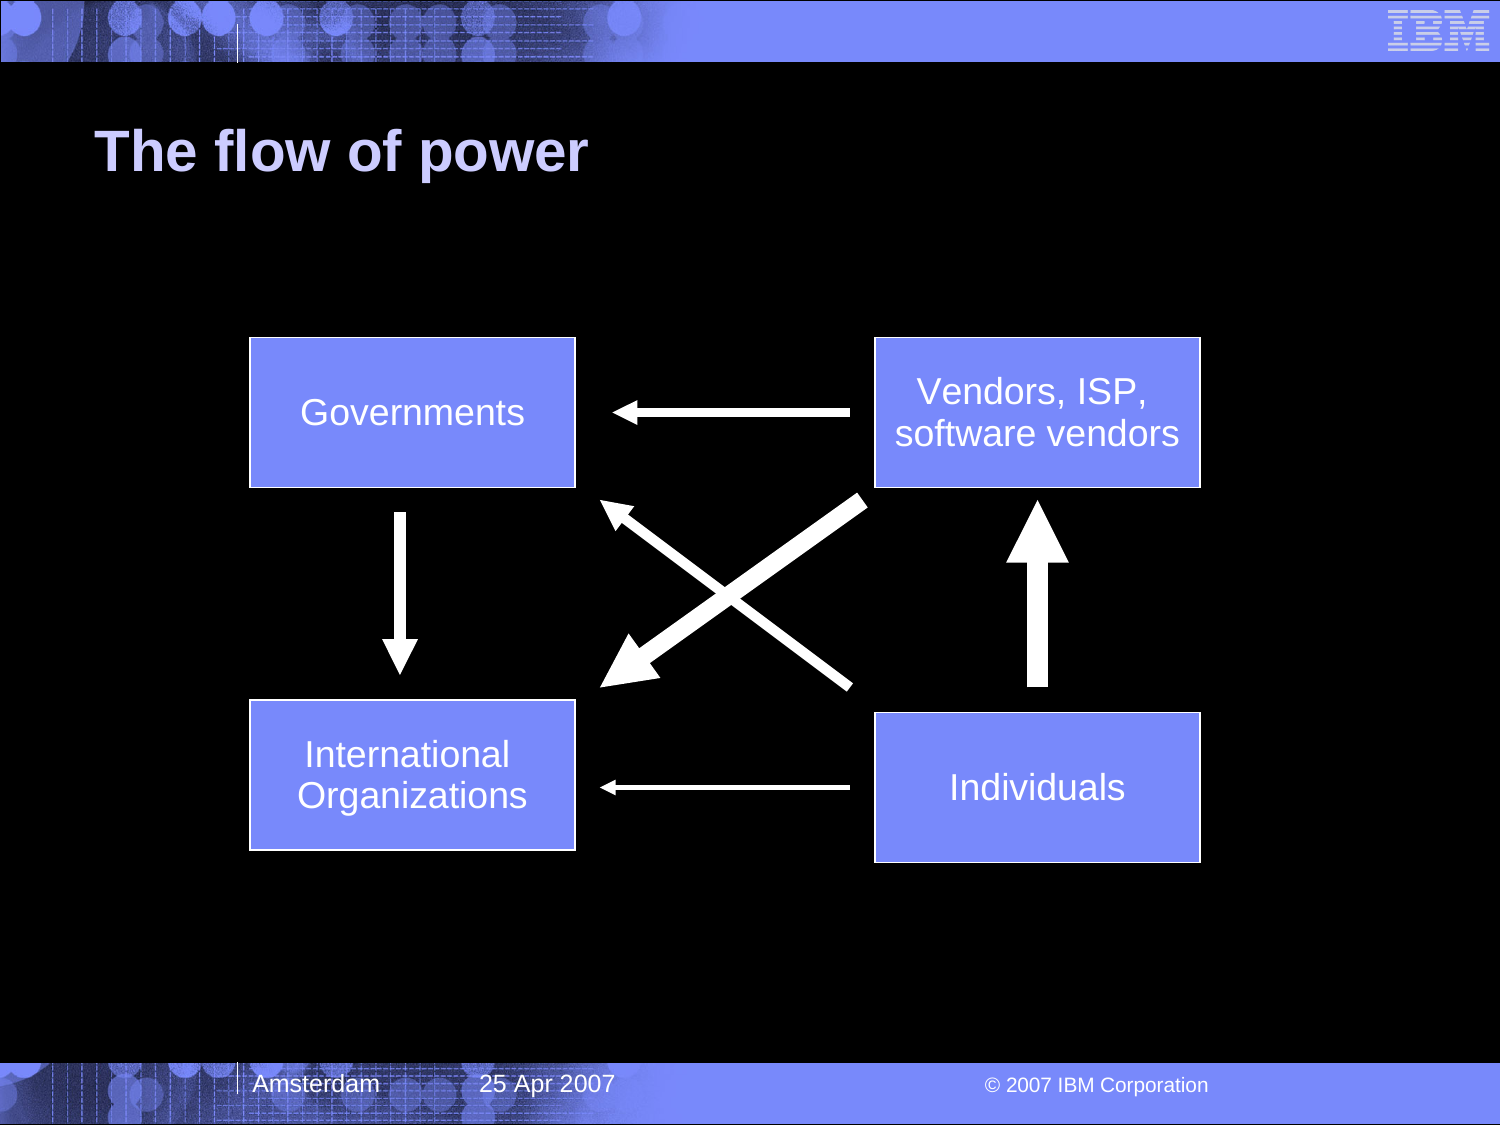

# The flow of power
Governments
Vendors, ISP,
software vendors
International
Organizations
Individuals